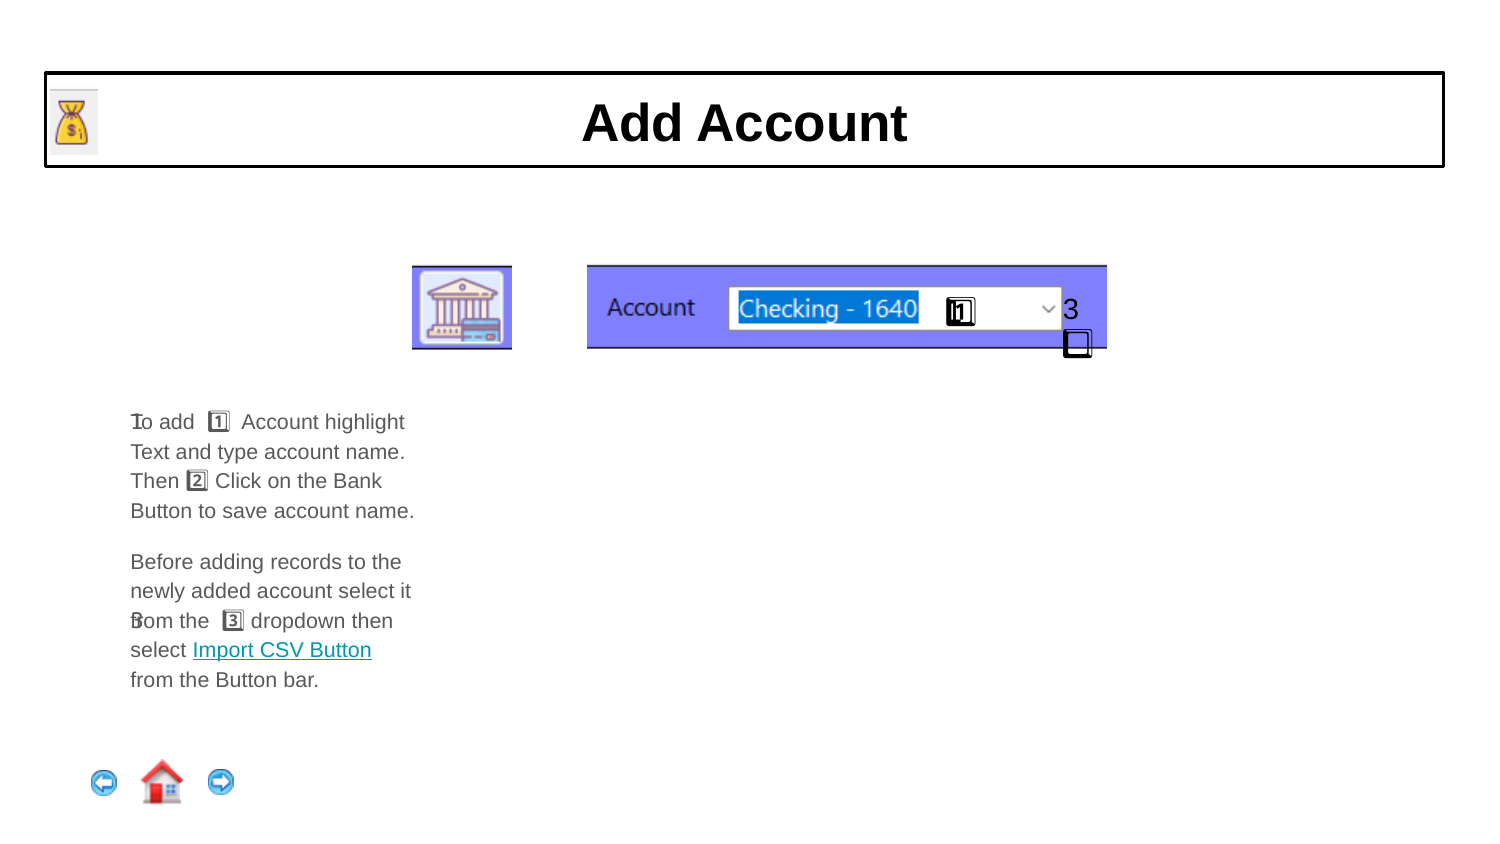

# Add Account
3️⃣
1️⃣
To add 1️⃣ Account highlight Text and type account name. Then 2️⃣ Click on the Bank Button to save account name.
Before adding records to the newly added account select it from the 3️⃣ dropdown then select Import CSV Button from the Button bar.